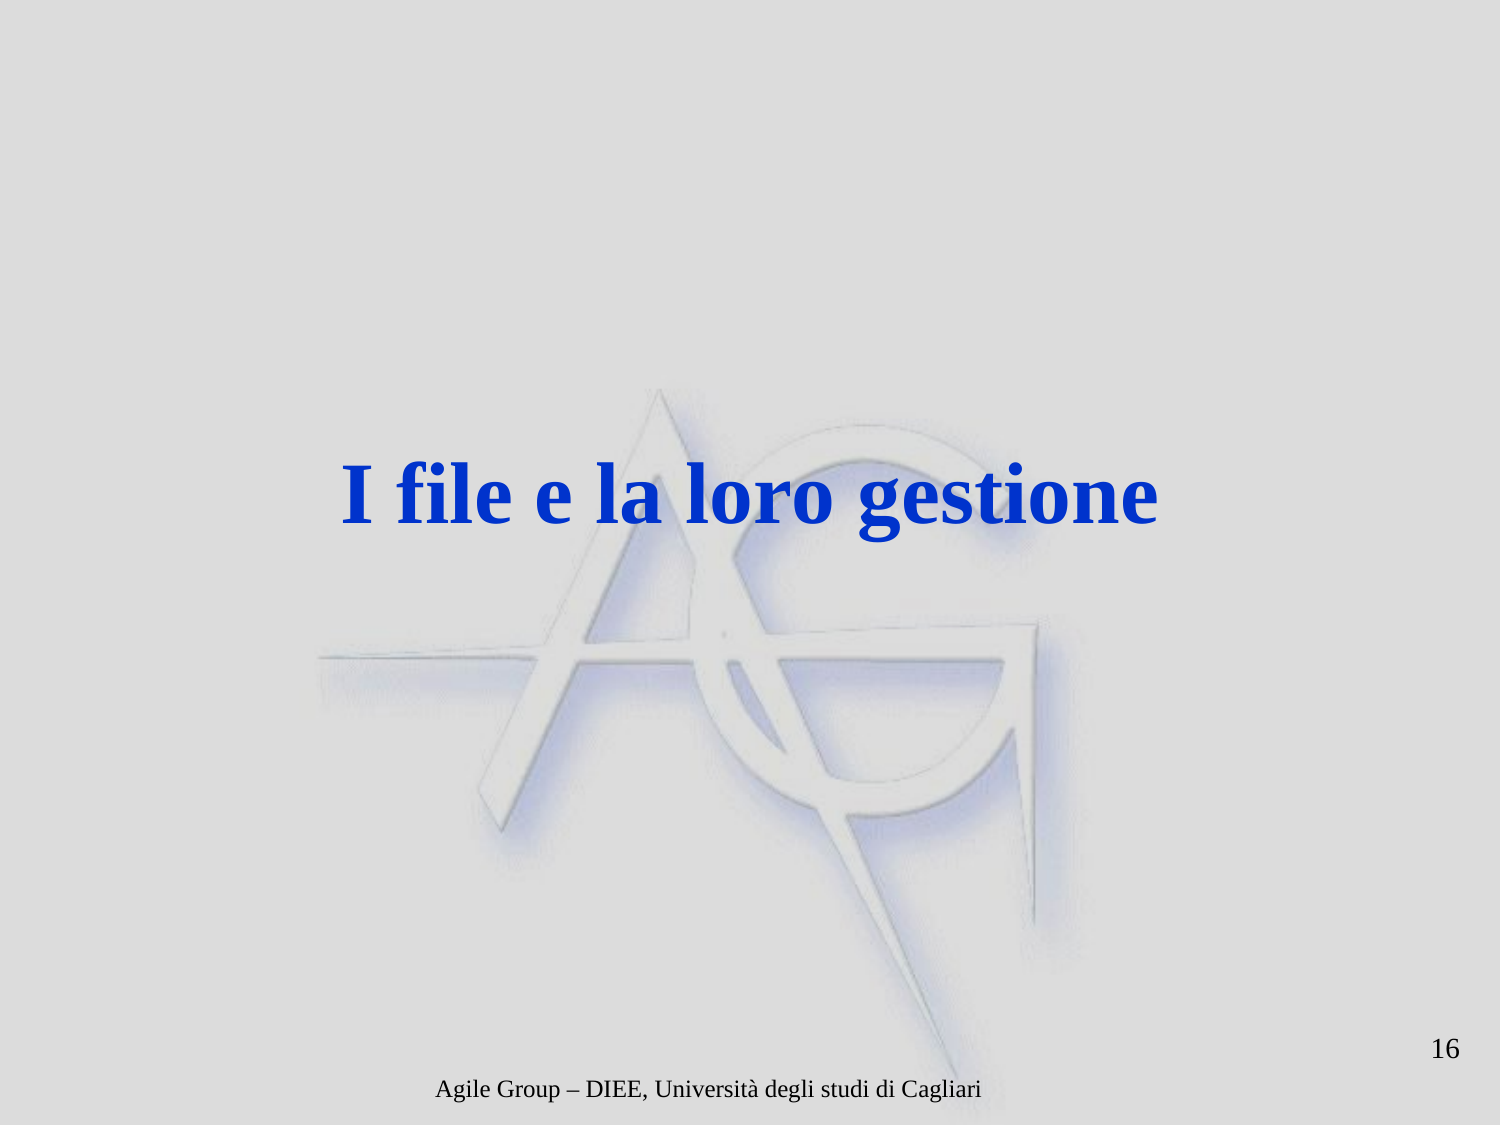

# I file e la loro gestione
16